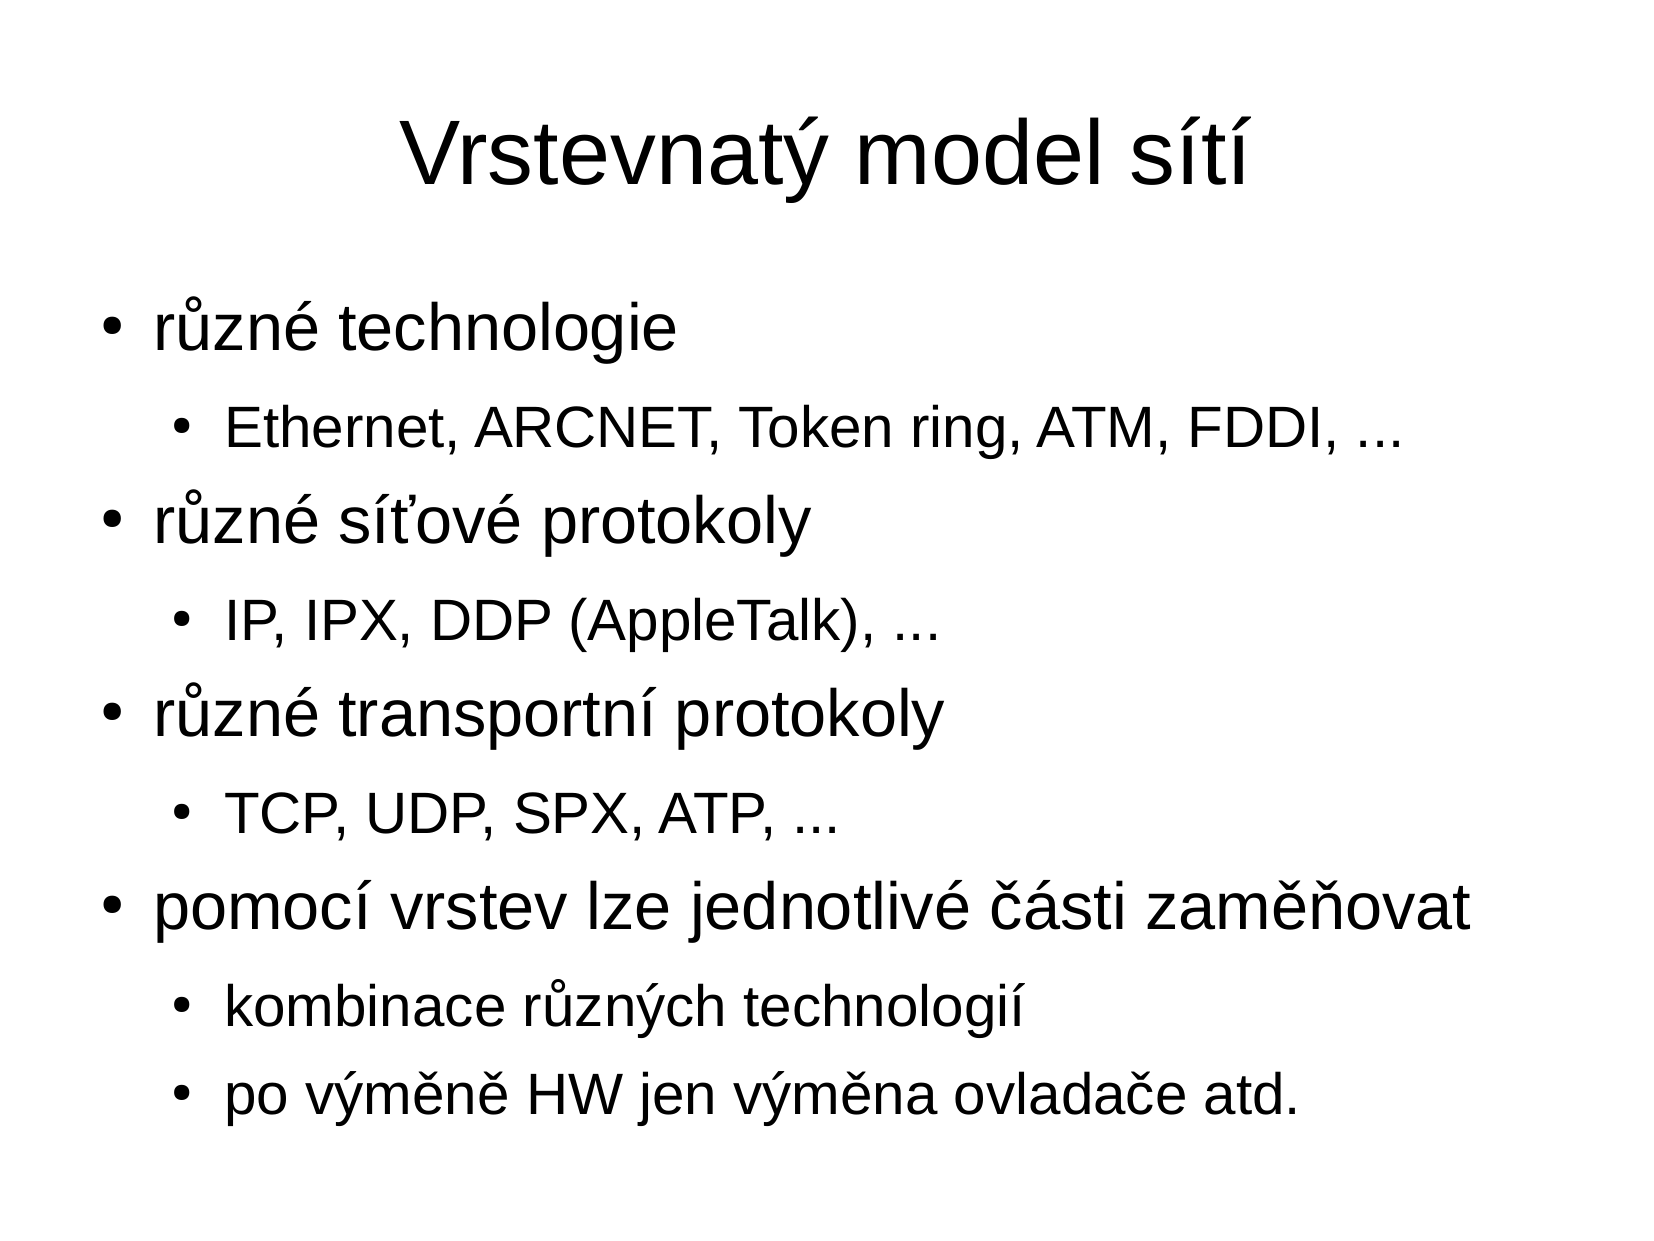

# Vrstevnatý model sítí
různé technologie
Ethernet, ARCNET, Token ring, ATM, FDDI, ...
různé síťové protokoly
IP, IPX, DDP (AppleTalk), ...
různé transportní protokoly
TCP, UDP, SPX, ATP, ...
pomocí vrstev lze jednotlivé části zaměňovat
kombinace různých technologií
po výměně HW jen výměna ovladače atd.